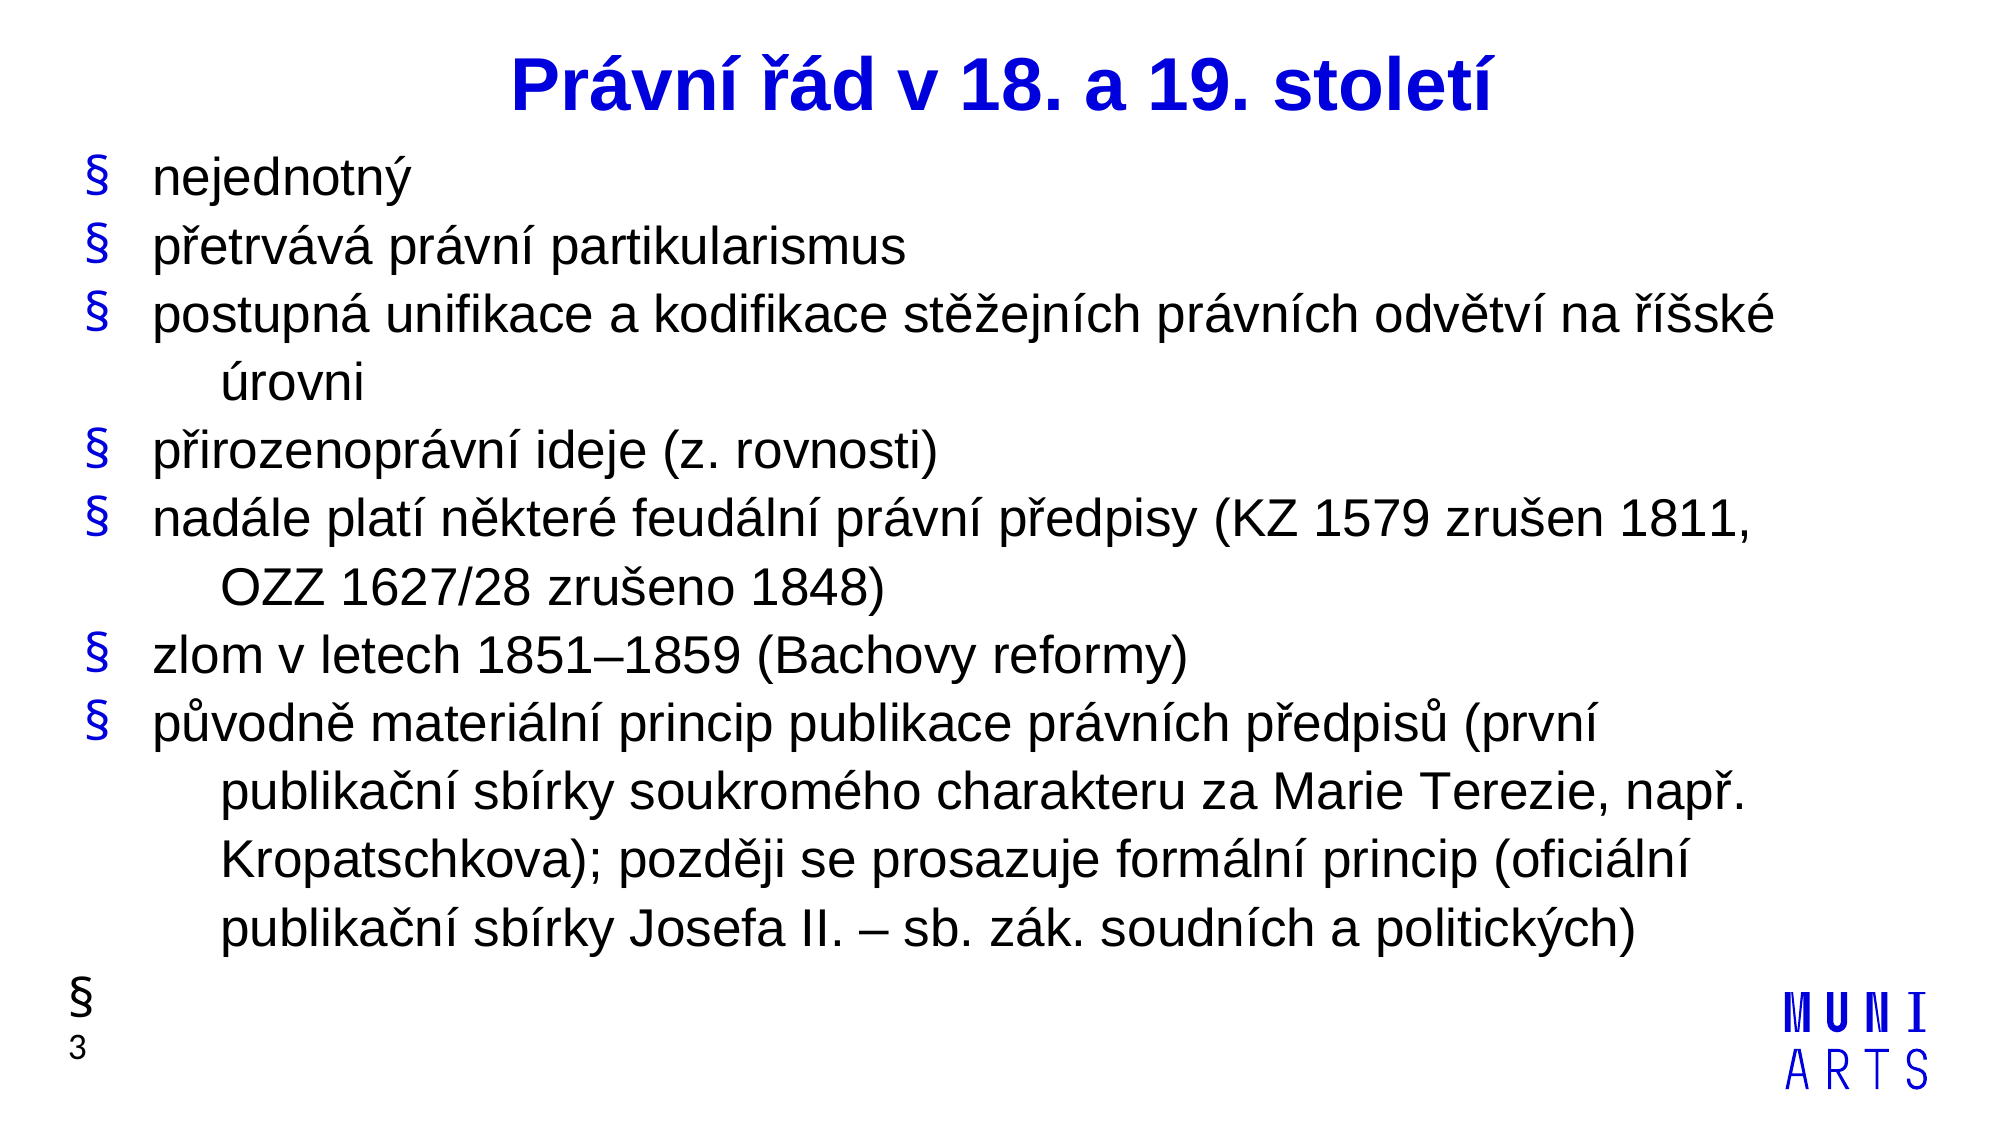

# Právní řád v 18. a 19. století
nejednotný
přetrvává právní partikularismus
postupná unifikace a kodifikace stěžejních právních odvětví na říšské úrovni
přirozenoprávní ideje (z. rovnosti)
nadále platí některé feudální právní předpisy (KZ 1579 zrušen 1811, OZZ 1627/28 zrušeno 1848)
zlom v letech 1851–1859 (Bachovy reformy)
původně materiální princip publikace právních předpisů (první publikační sbírky soukromého charakteru za Marie Terezie, např. Kropatschkova); později se prosazuje formální princip (oficiální publikační sbírky Josefa II. – sb. zák. soudních a politických)